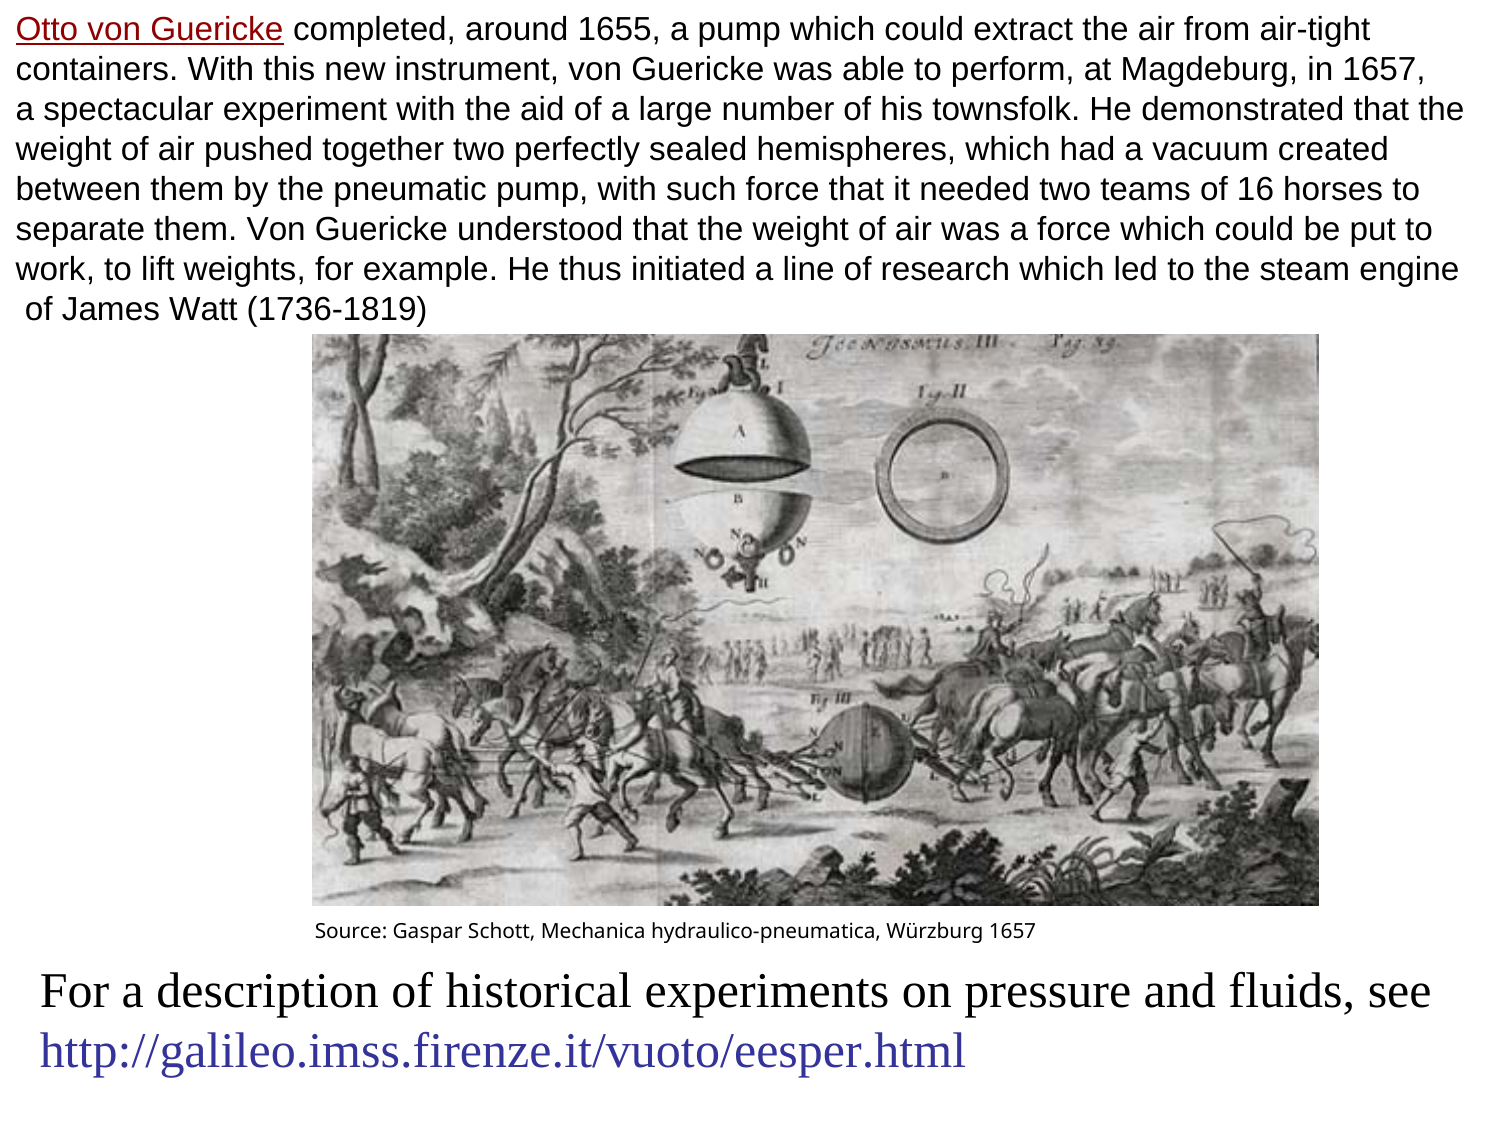

Otto von Guericke completed, around 1655, a pump which could extract the air from air-tight
containers. With this new instrument, von Guericke was able to perform, at Magdeburg, in 1657,
a spectacular experiment with the aid of a large number of his townsfolk. He demonstrated that the
weight of air pushed together two perfectly sealed hemispheres, which had a vacuum created
between them by the pneumatic pump, with such force that it needed two teams of 16 horses to
separate them. Von Guericke understood that the weight of air was a force which could be put to
work, to lift weights, for example. He thus initiated a line of research which led to the steam engine
 of James Watt (1736-1819)
Source: Gaspar Schott, Mechanica hydraulico-pneumatica, Würzburg 1657
For a description of historical experiments on pressure and fluids, see
http://galileo.imss.firenze.it/vuoto/eesper.html